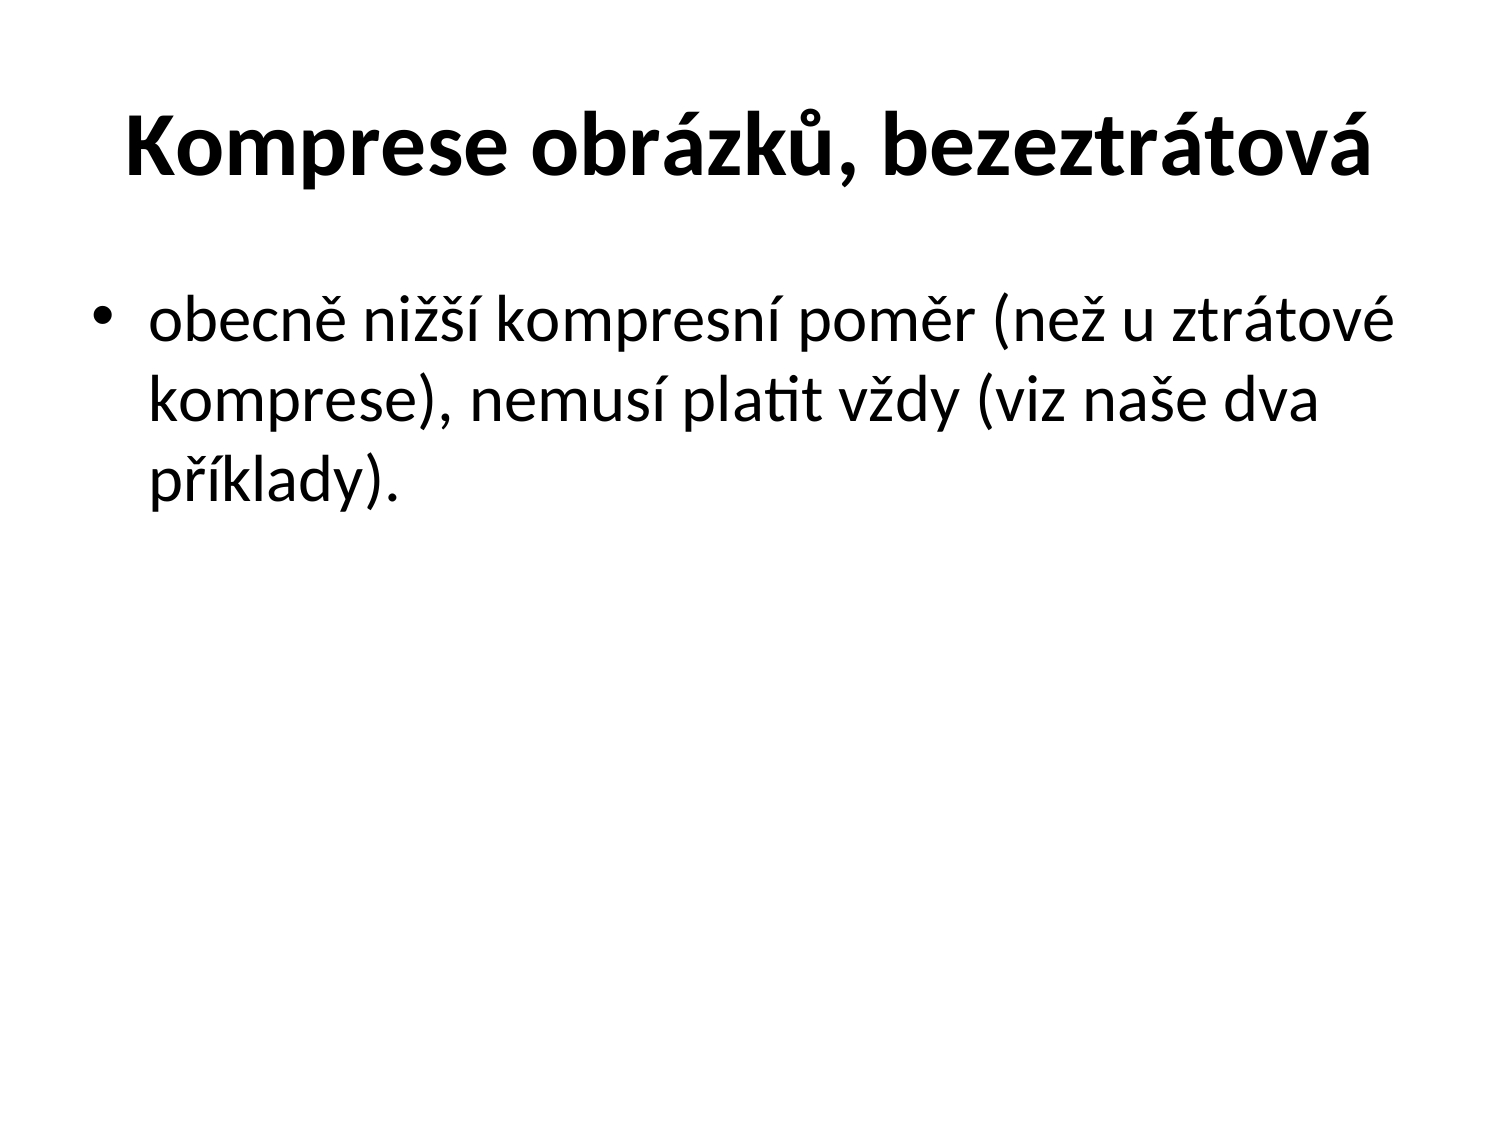

# Komprese obrázků, bezeztrátová
obecně nižší kompresní poměr (než u ztrátové komprese), nemusí platit vždy (viz naše dva příklady).